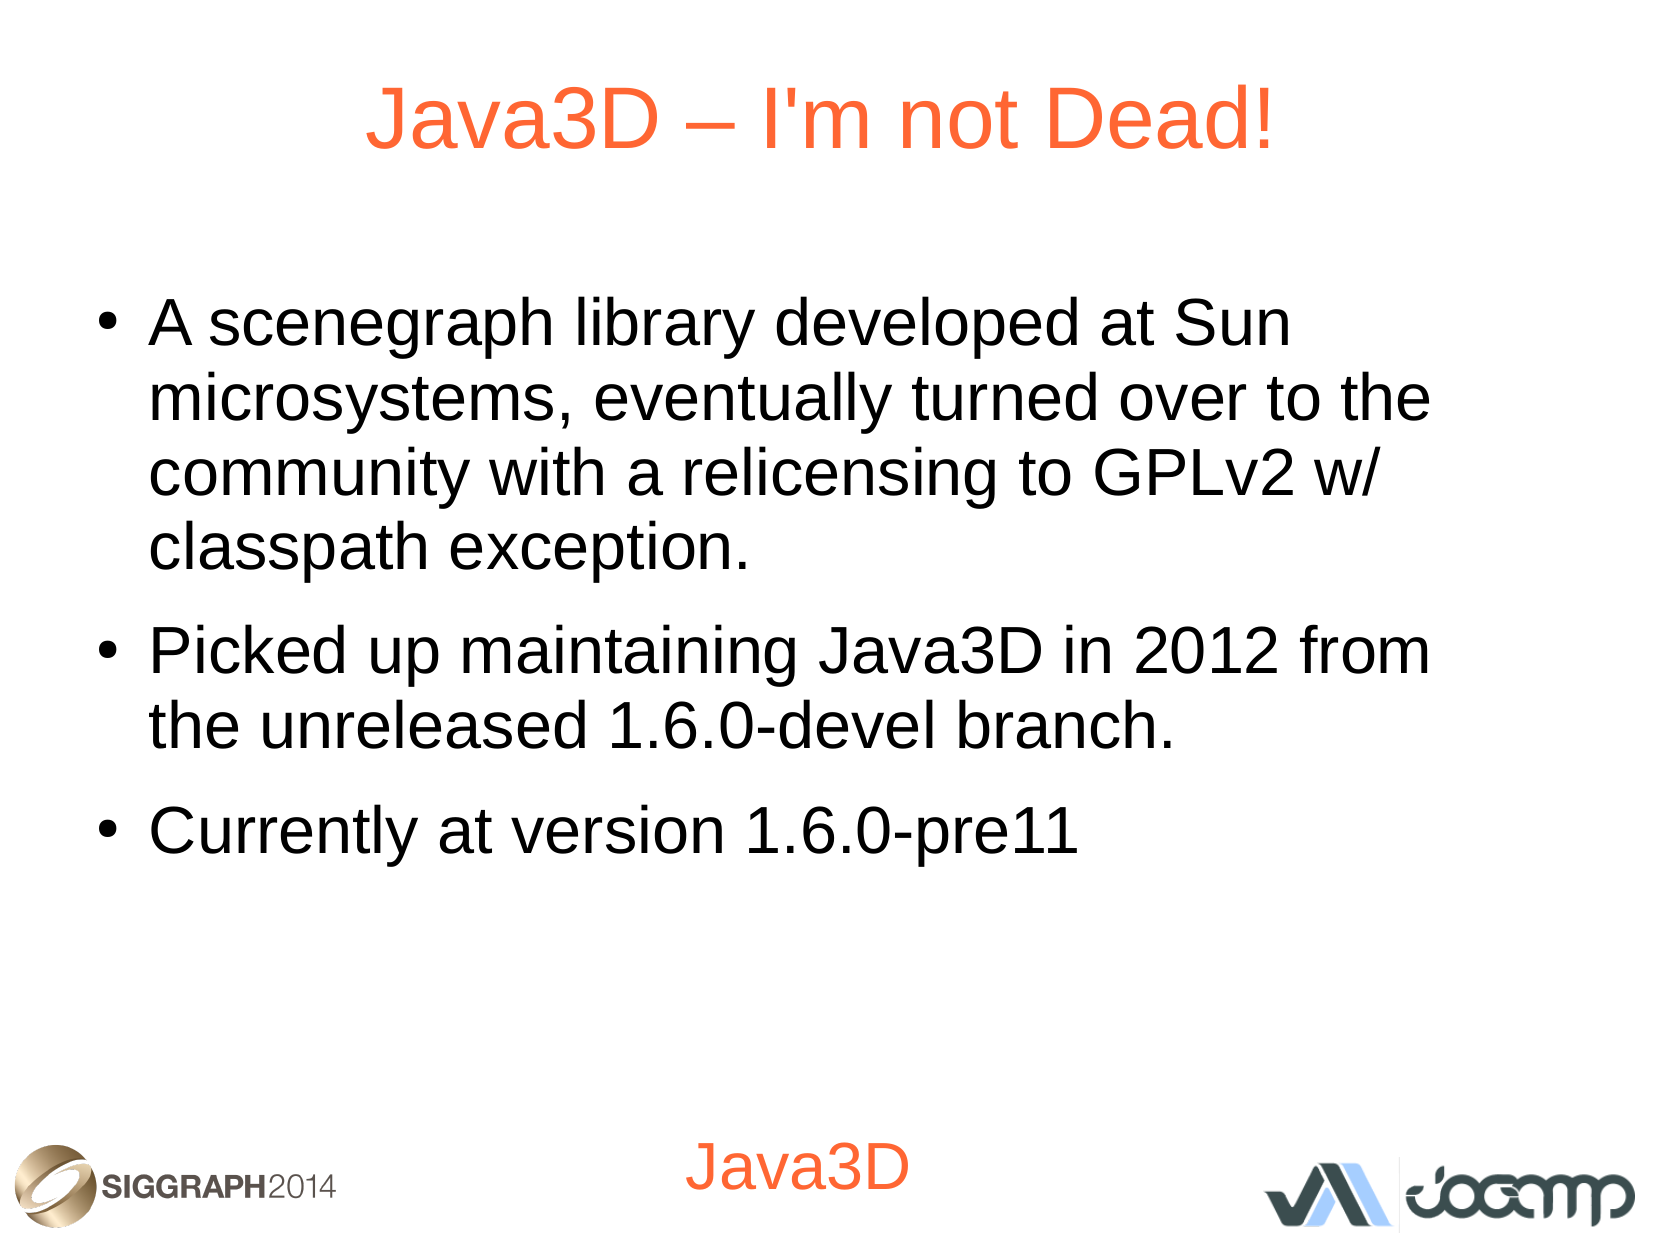

# Java3D – I'm not Dead!
A scenegraph library developed at Sun microsystems, eventually turned over to the community with a relicensing to GPLv2 w/ classpath exception.
Picked up maintaining Java3D in 2012 from the unreleased 1.6.0-devel branch.
Currently at version 1.6.0-pre11
Java3D